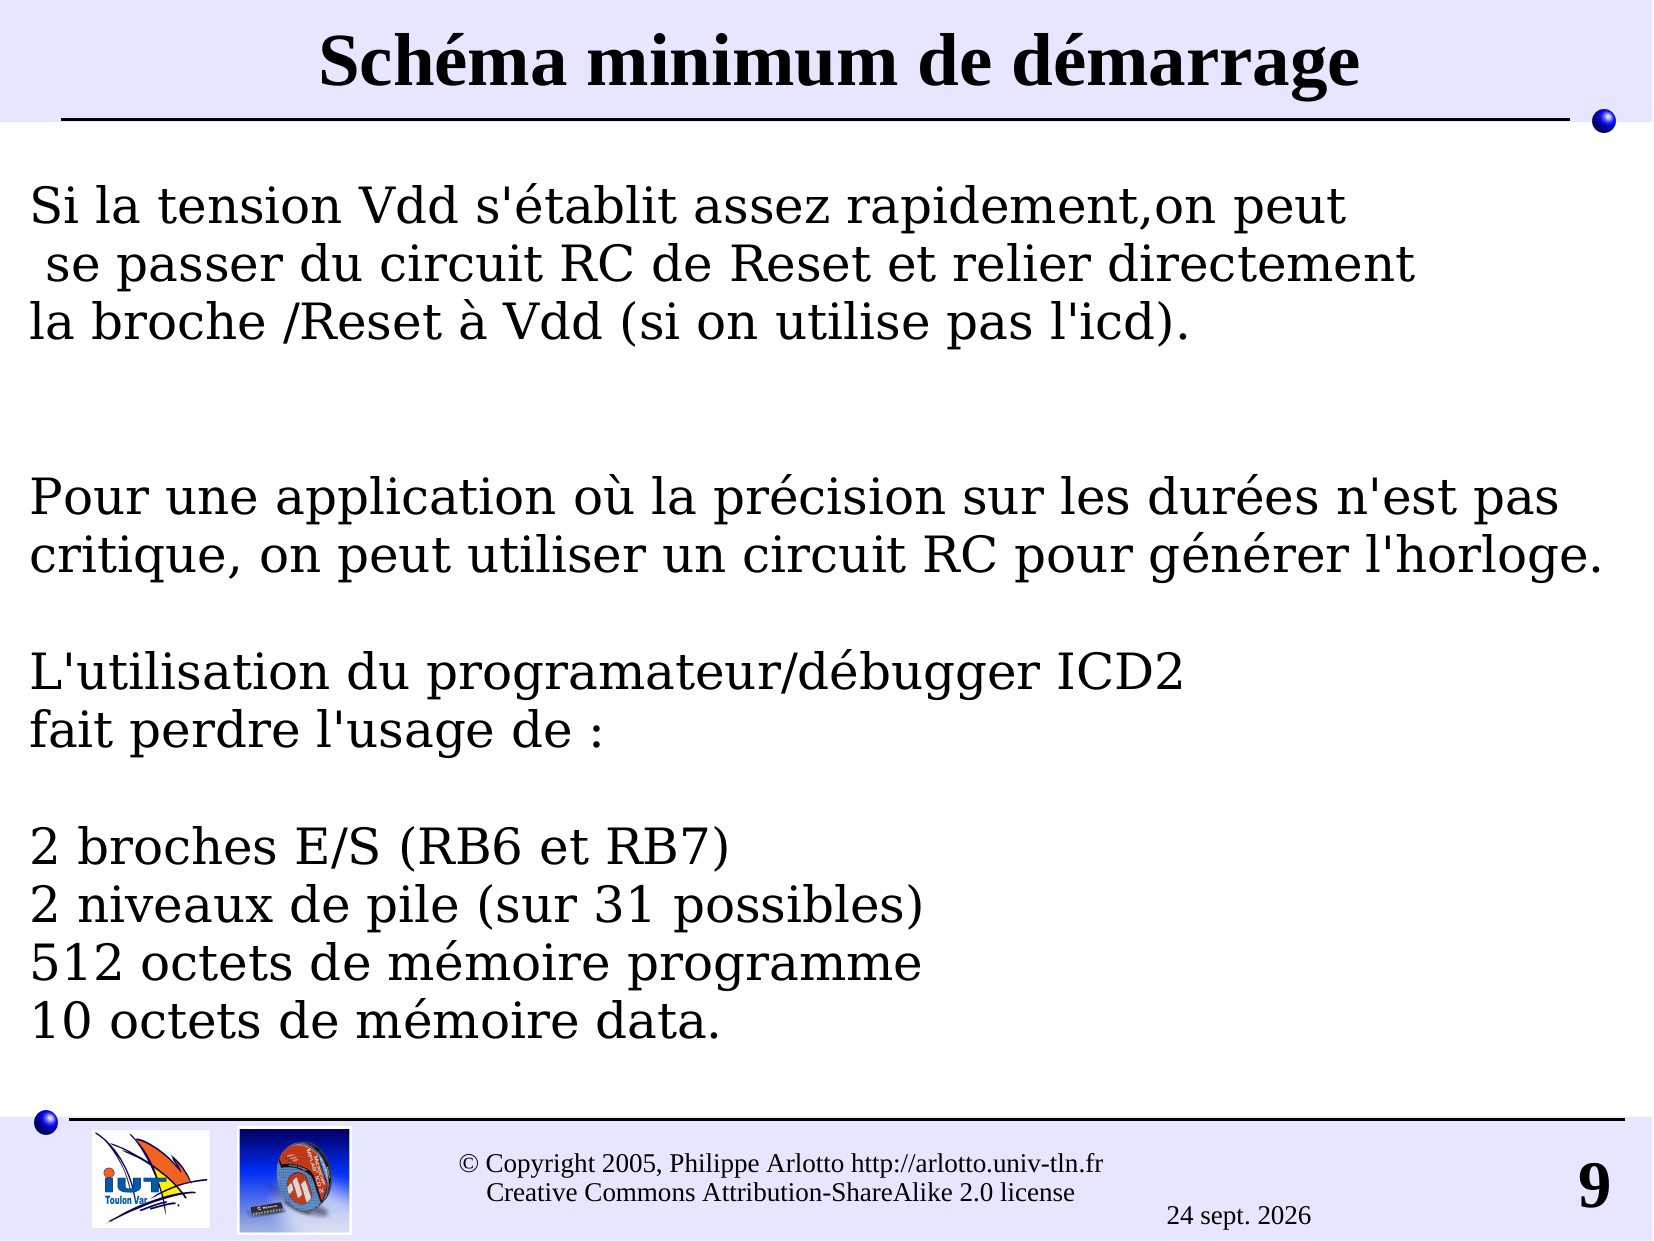

# Schéma minimum de démarrage
Si la tension Vdd s'établit assez rapidement,on peut
 se passer du circuit RC de Reset et relier directement
la broche /Reset à Vdd (si on utilise pas l'icd).
Pour une application où la précision sur les durées n'est pas
critique, on peut utiliser un circuit RC pour générer l'horloge.
L'utilisation du programateur/débugger ICD2
fait perdre l'usage de :
2 broches E/S (RB6 et RB7)
2 niveaux de pile (sur 31 possibles)
512 octets de mémoire programme
10 octets de mémoire data.